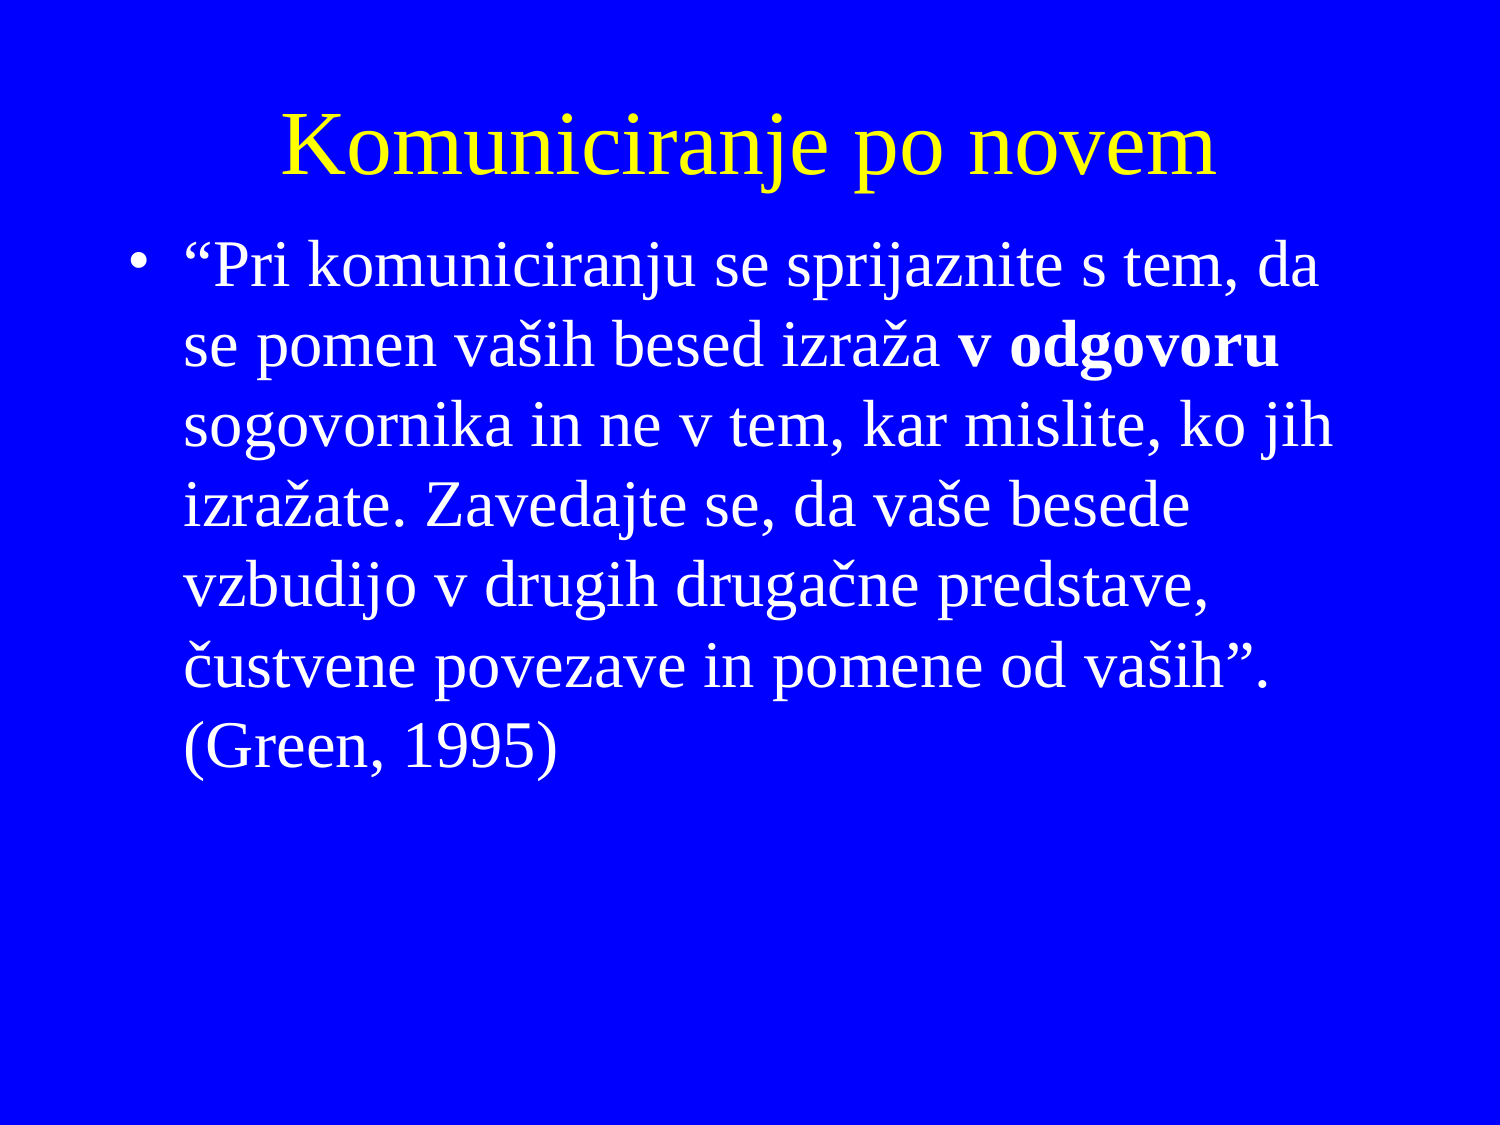

# Komuniciranje po novem
“Pri komuniciranju se sprijaznite s tem, da se pomen vaših besed izraža v odgovoru sogovornika in ne v tem, kar mislite, ko jih izražate. Zavedajte se, da vaše besede vzbudijo v drugih drugačne predstave, čustvene povezave in pomene od vaših”. (Green, 1995)